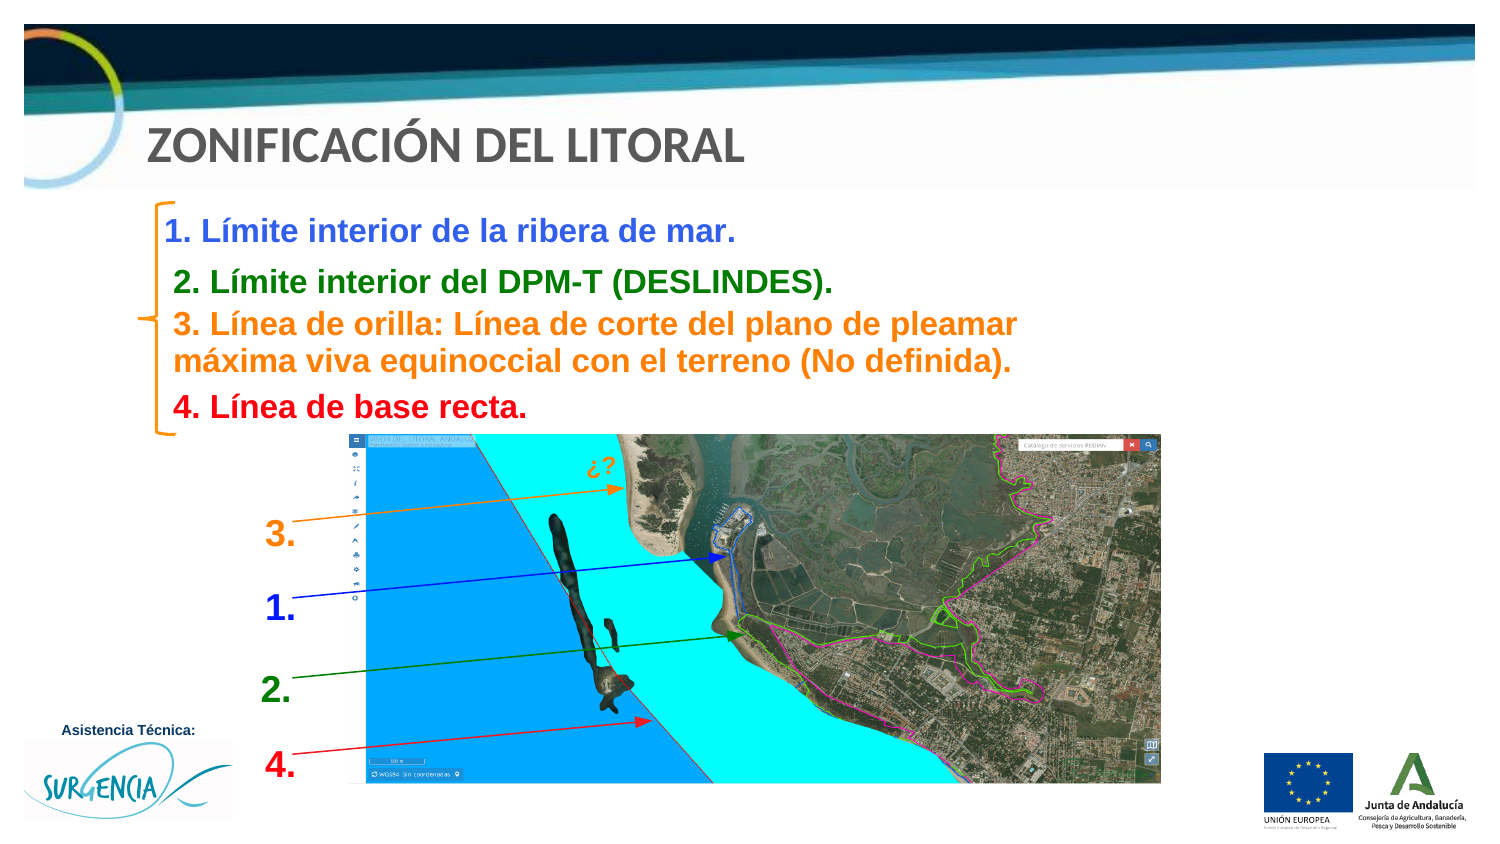

ZONIFICACIÓN DEL LITORAL
1. Límite interior de la ribera de mar.
2. Límite interior del DPM-T (DESLINDES).
3. Línea de orilla: Línea de corte del plano de pleamar máxima viva equinoccial con el terreno (No definida).
4. Línea de base recta.
¿?
3.
1.
2.
Asistencia Técnica:
4.